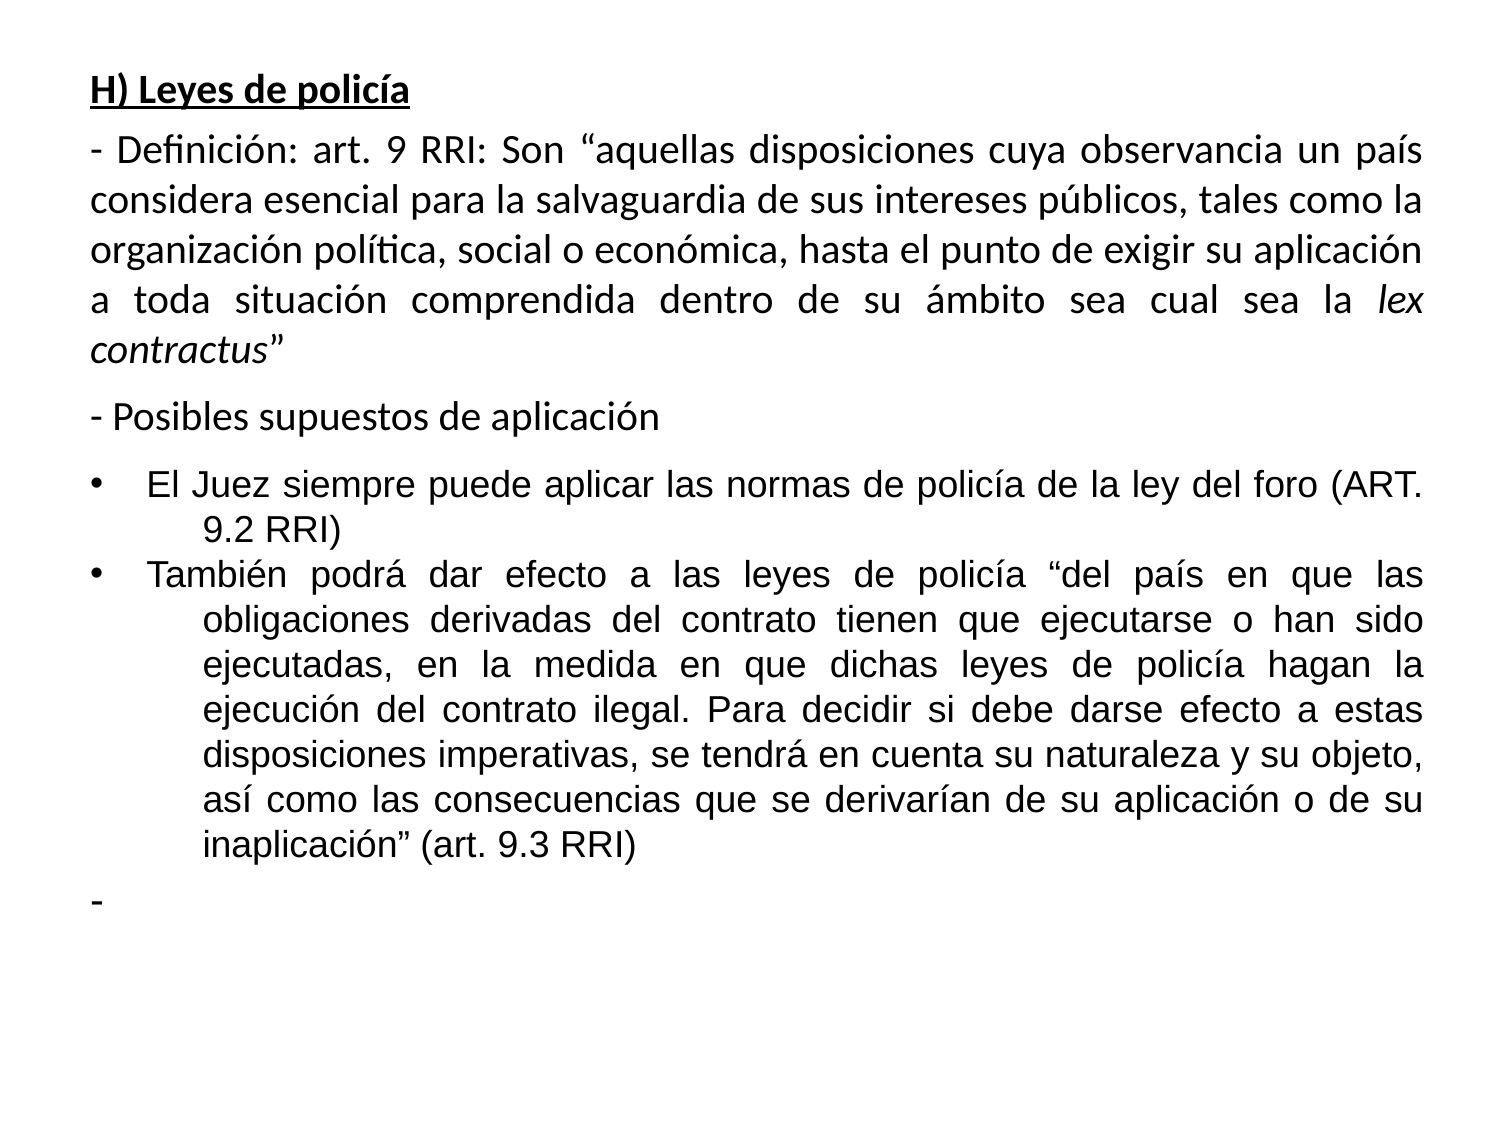

# H) Leyes de policía
- Definición: art. 9 RRI: Son “aquellas disposiciones cuya observancia un país considera esencial para la salvaguardia de sus intereses públicos, tales como la organización política, social o económica, hasta el punto de exigir su aplicación a toda situación comprendida dentro de su ámbito sea cual sea la lex contractus”
- Posibles supuestos de aplicación
El Juez siempre puede aplicar las normas de policía de la ley del foro (ART. 9.2 RRI)
También podrá dar efecto a las leyes de policía “del país en que las obligaciones derivadas del contrato tienen que ejecutarse o han sido ejecutadas, en la medida en que dichas leyes de policía hagan la ejecución del contrato ilegal. Para decidir si debe darse efecto a estas disposiciones imperativas, se tendrá en cuenta su naturaleza y su objeto, así como las consecuencias que se derivarían de su aplicación o de su inaplicación” (art. 9.3 RRI)